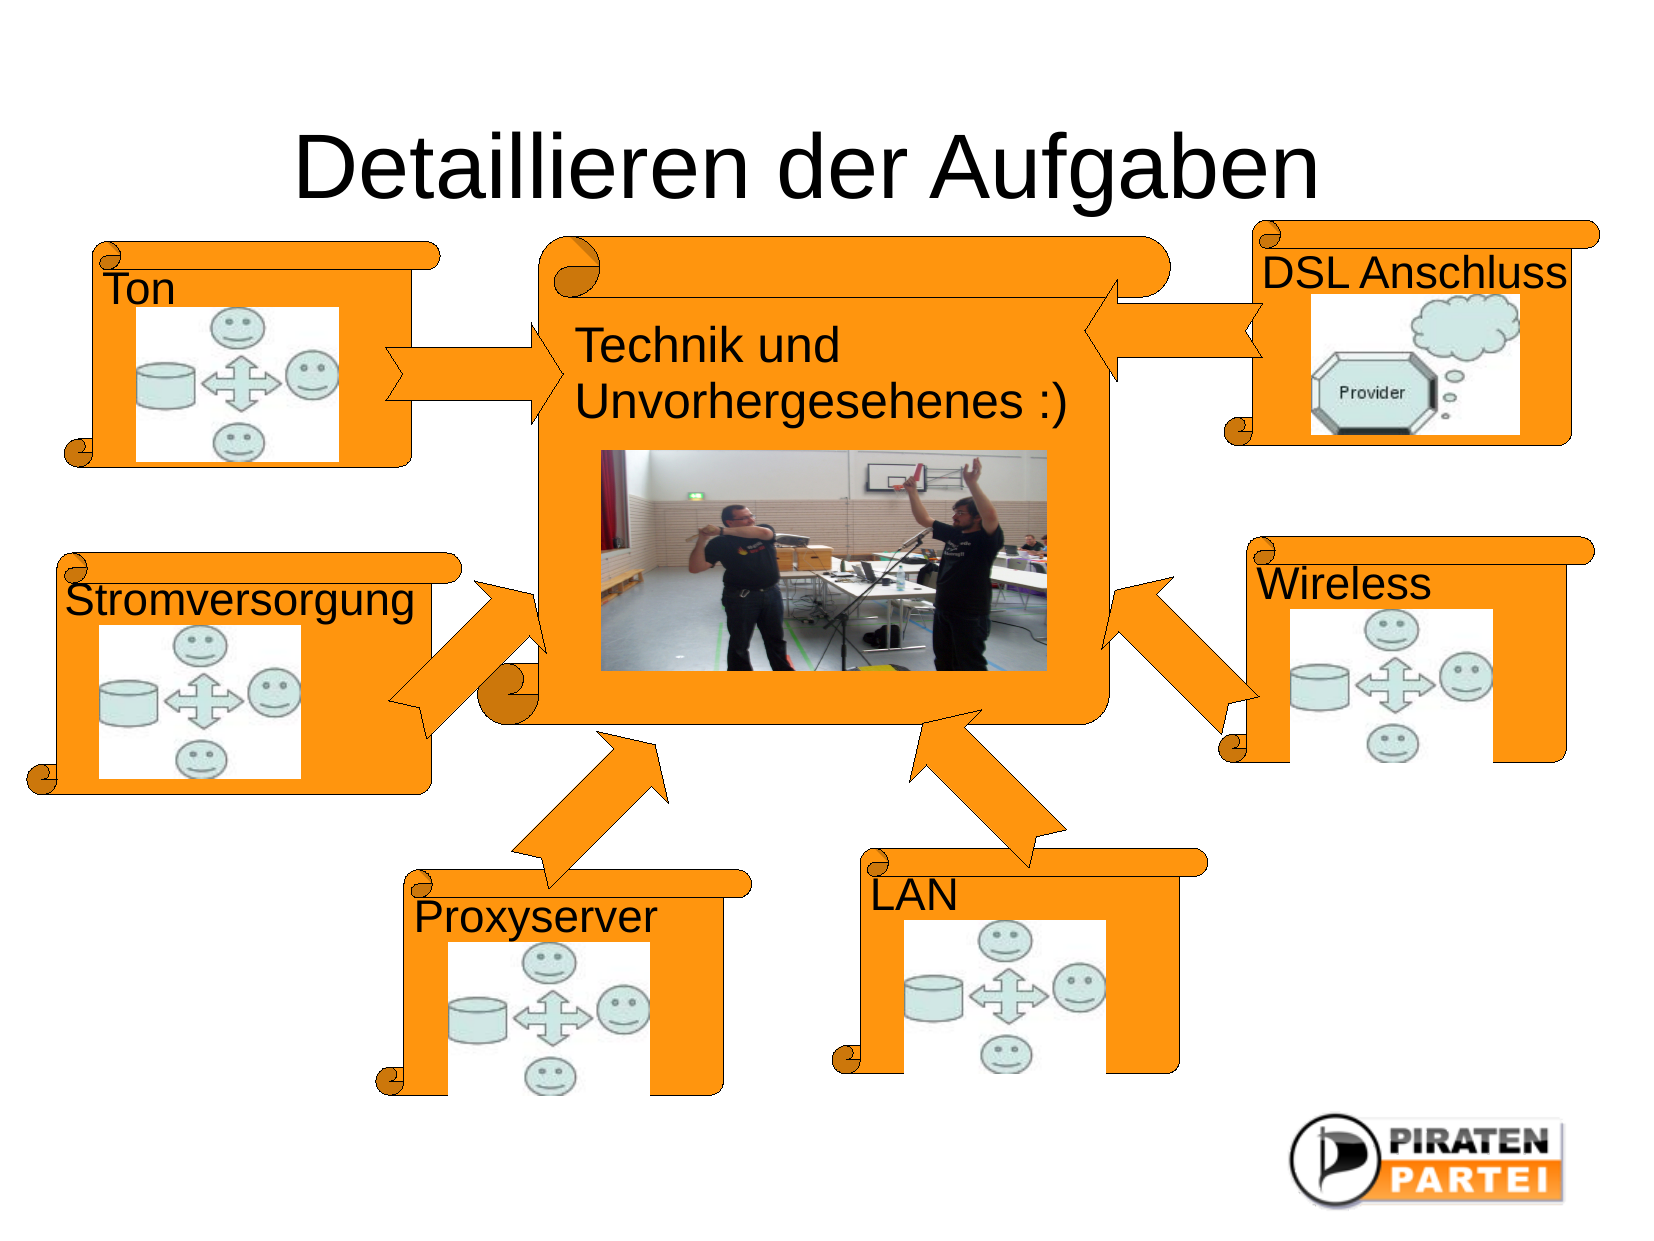

# Detaillieren der Aufgaben
DSL Anschluss
Ton
Technik und Unvorhergesehenes :)
Wireless
Stromversorgung
LAN
Proxyserver